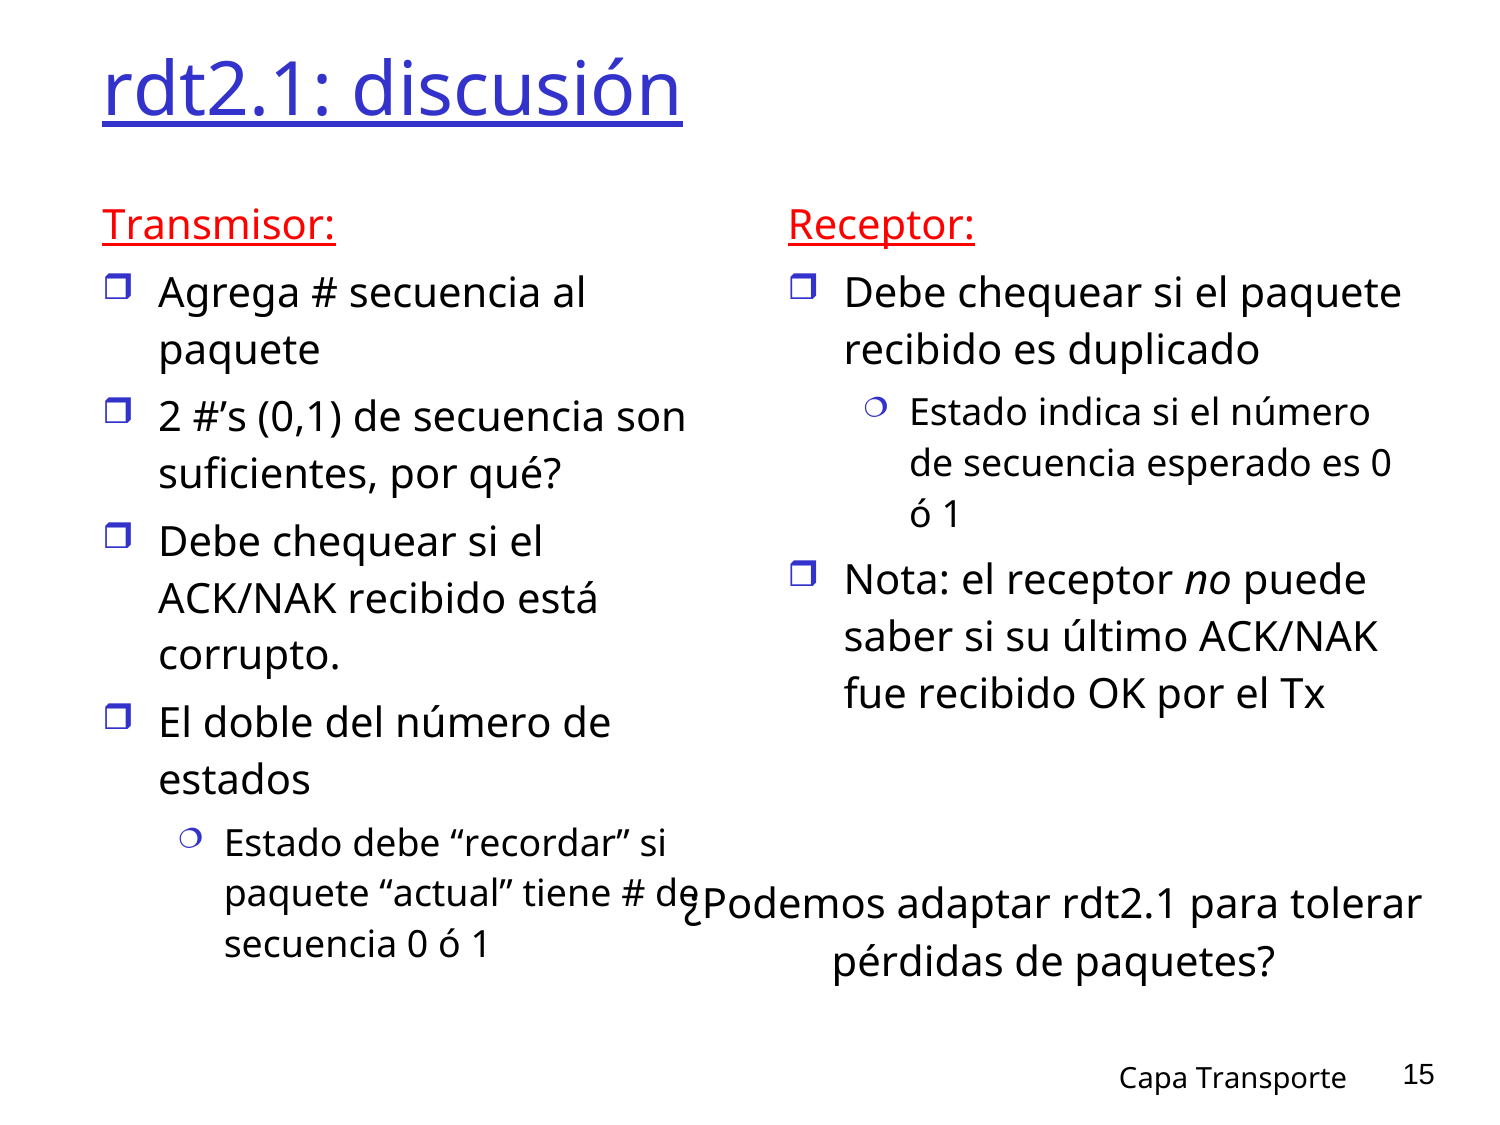

# rdt2.1: discusión
Transmisor:
Agrega # secuencia al paquete
2 #’s (0,1) de secuencia son suficientes, por qué?
Debe chequear si el ACK/NAK recibido está corrupto.
El doble del número de estados
Estado debe “recordar” si paquete “actual” tiene # de secuencia 0 ó 1
Receptor:
Debe chequear si el paquete recibido es duplicado
Estado indica si el número de secuencia esperado es 0 ó 1
Nota: el receptor no puede saber si su último ACK/NAK fue recibido OK por el Tx
¿Podemos adaptar rdt2.1 para tolerar
pérdidas de paquetes?
15